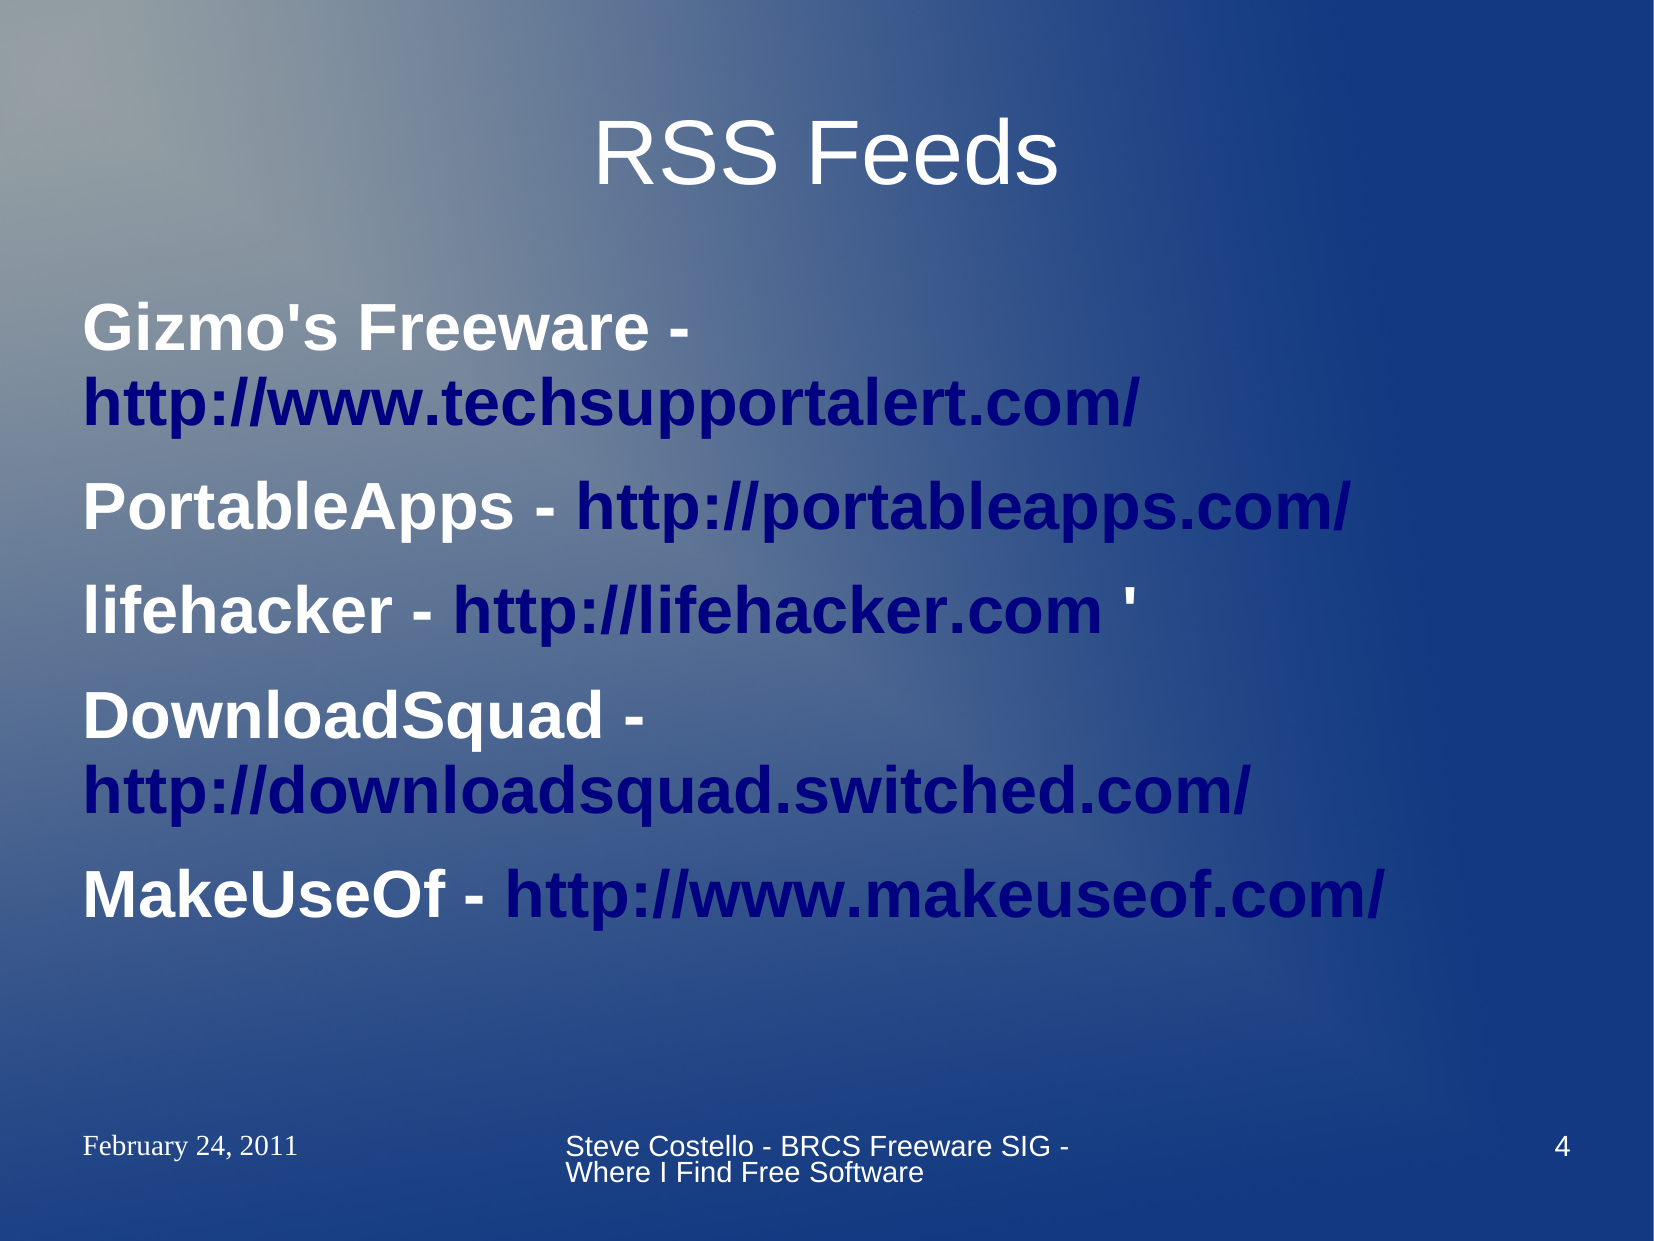

# RSS Feeds
Gizmo's Freeware - http://www.techsupportalert.com/
PortableApps - http://portableapps.com/
lifehacker - http://lifehacker.com '
DownloadSquad - http://downloadsquad.switched.com/
MakeUseOf - http://www.makeuseof.com/
February 24, 2011
Steve Costello - BRCS Freeware SIG - Where I Find Free Software
4